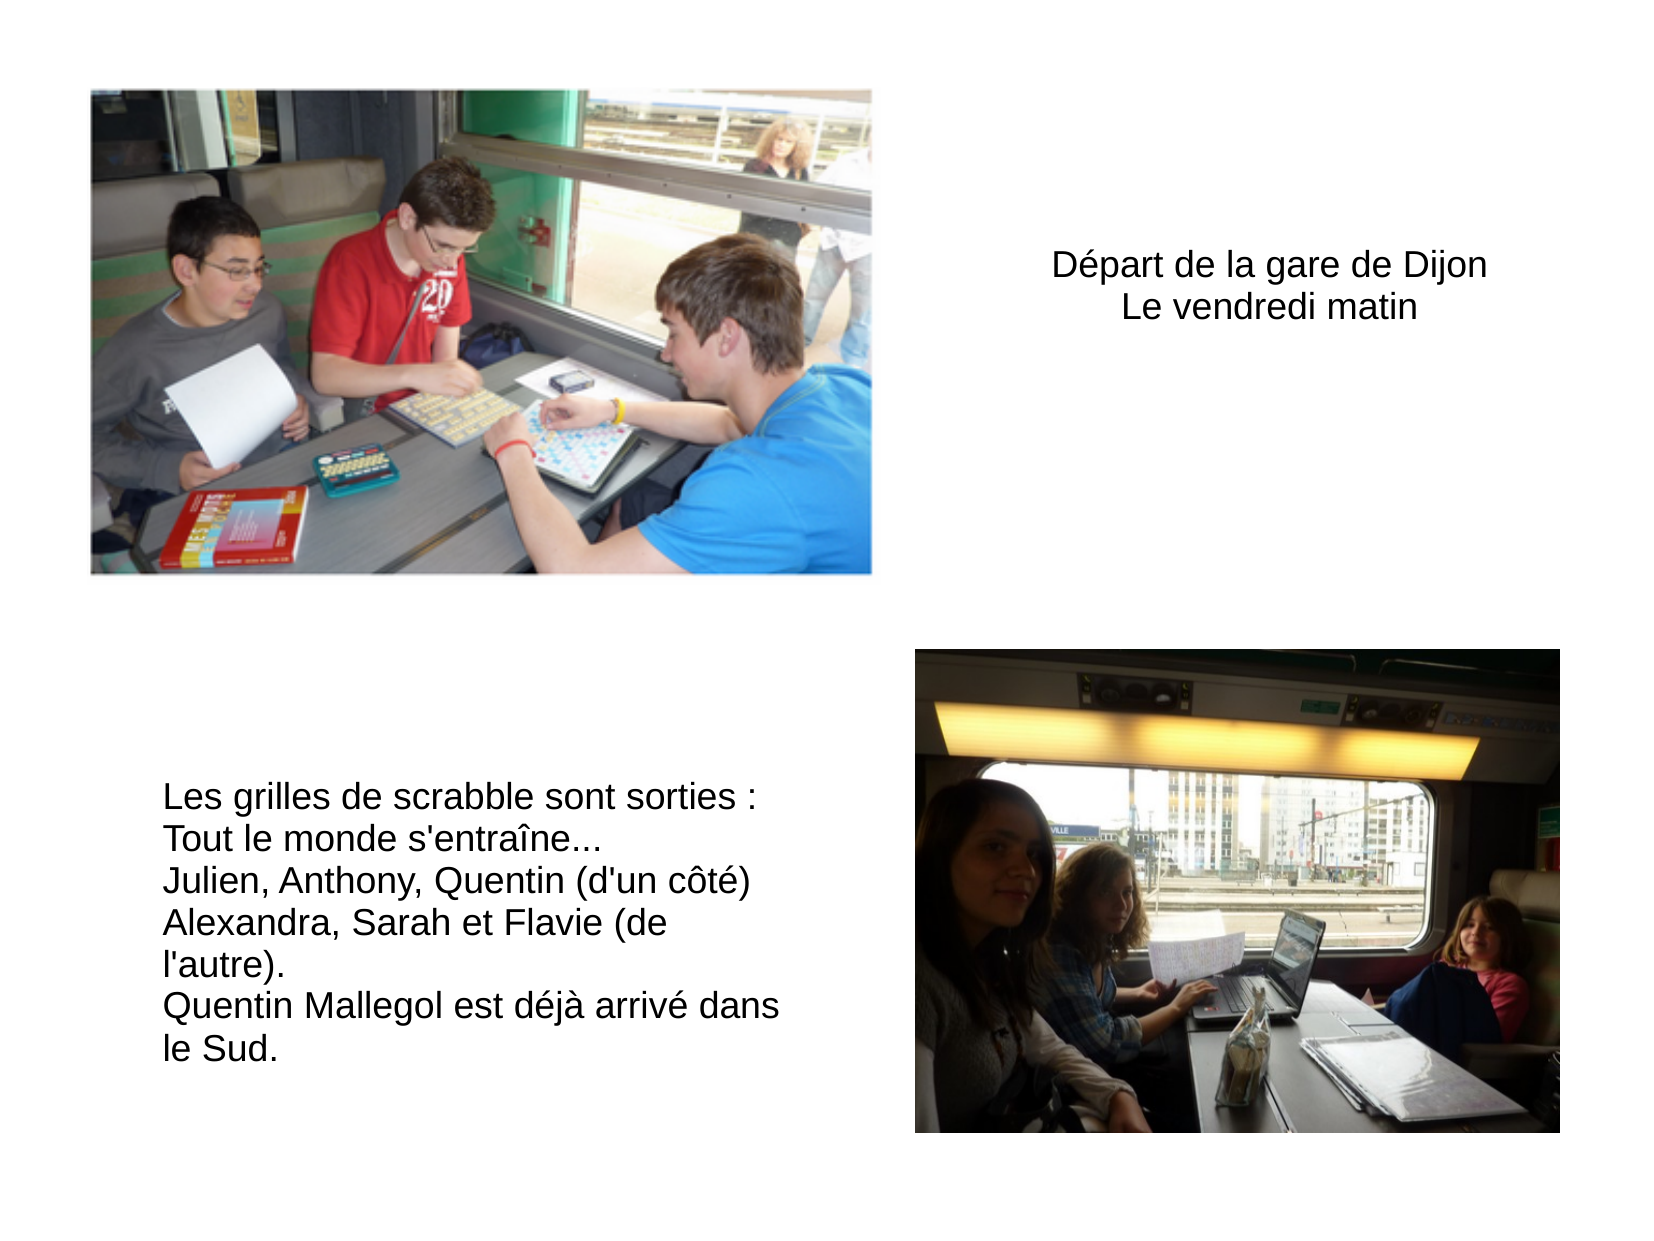

Départ de la gare de Dijon
Le vendredi matin
Les grilles de scrabble sont sorties :
Tout le monde s'entraîne...
Julien, Anthony, Quentin (d'un côté)
Alexandra, Sarah et Flavie (de l'autre).
Quentin Mallegol est déjà arrivé dans le Sud.